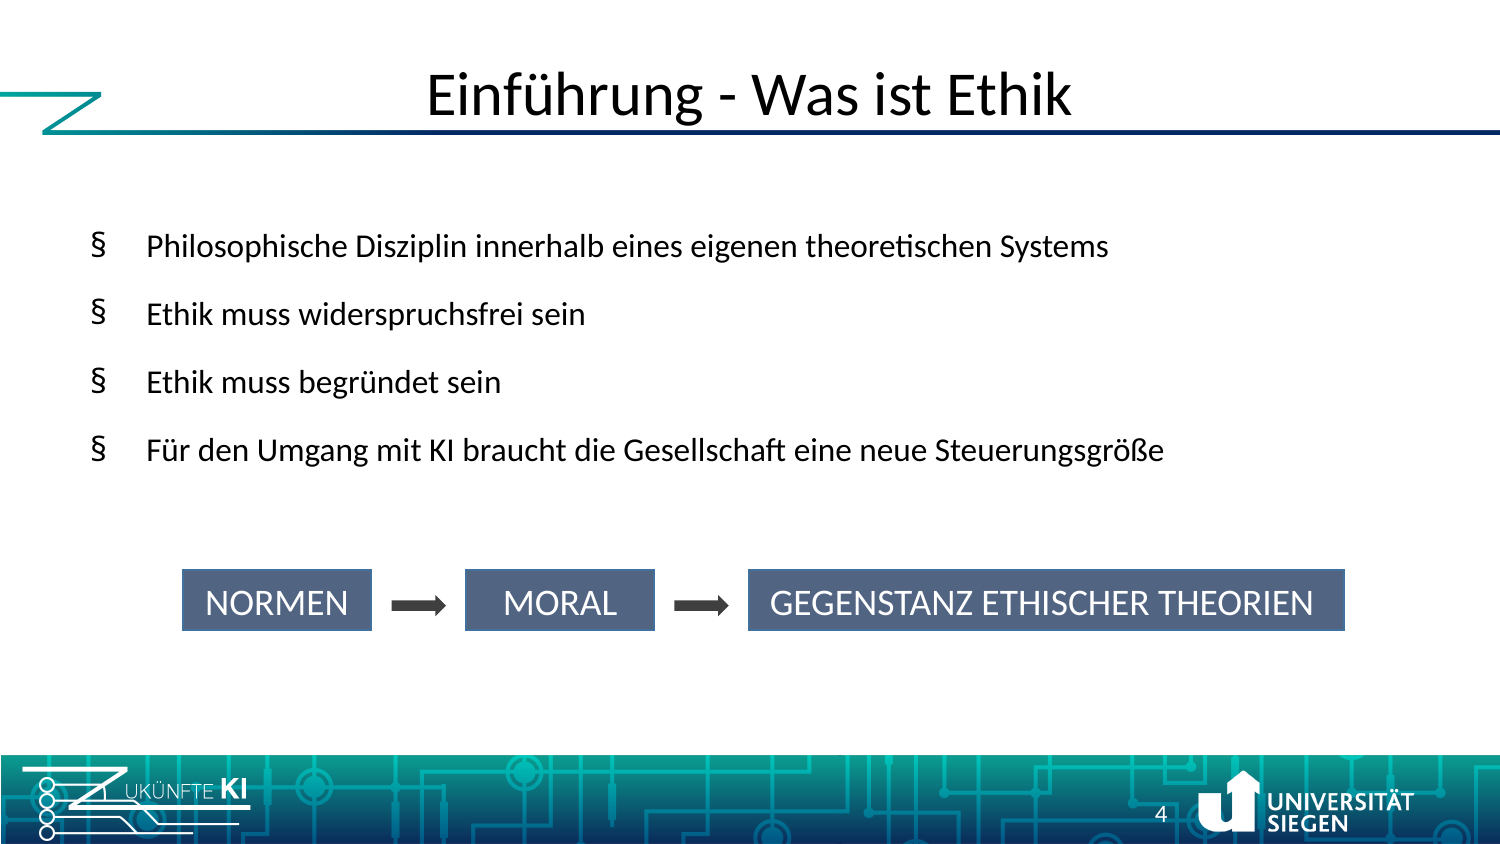

# Einführung - Was ist Ethik
Philosophische Disziplin innerhalb eines eigenen theoretischen Systems
Ethik muss widerspruchsfrei sein
Ethik muss begründet sein
Für den Umgang mit KI braucht die Gesellschaft eine neue Steuerungsgröße
NORMEN
MORAL
GEGENSTANZ ETHISCHER THEORIEN